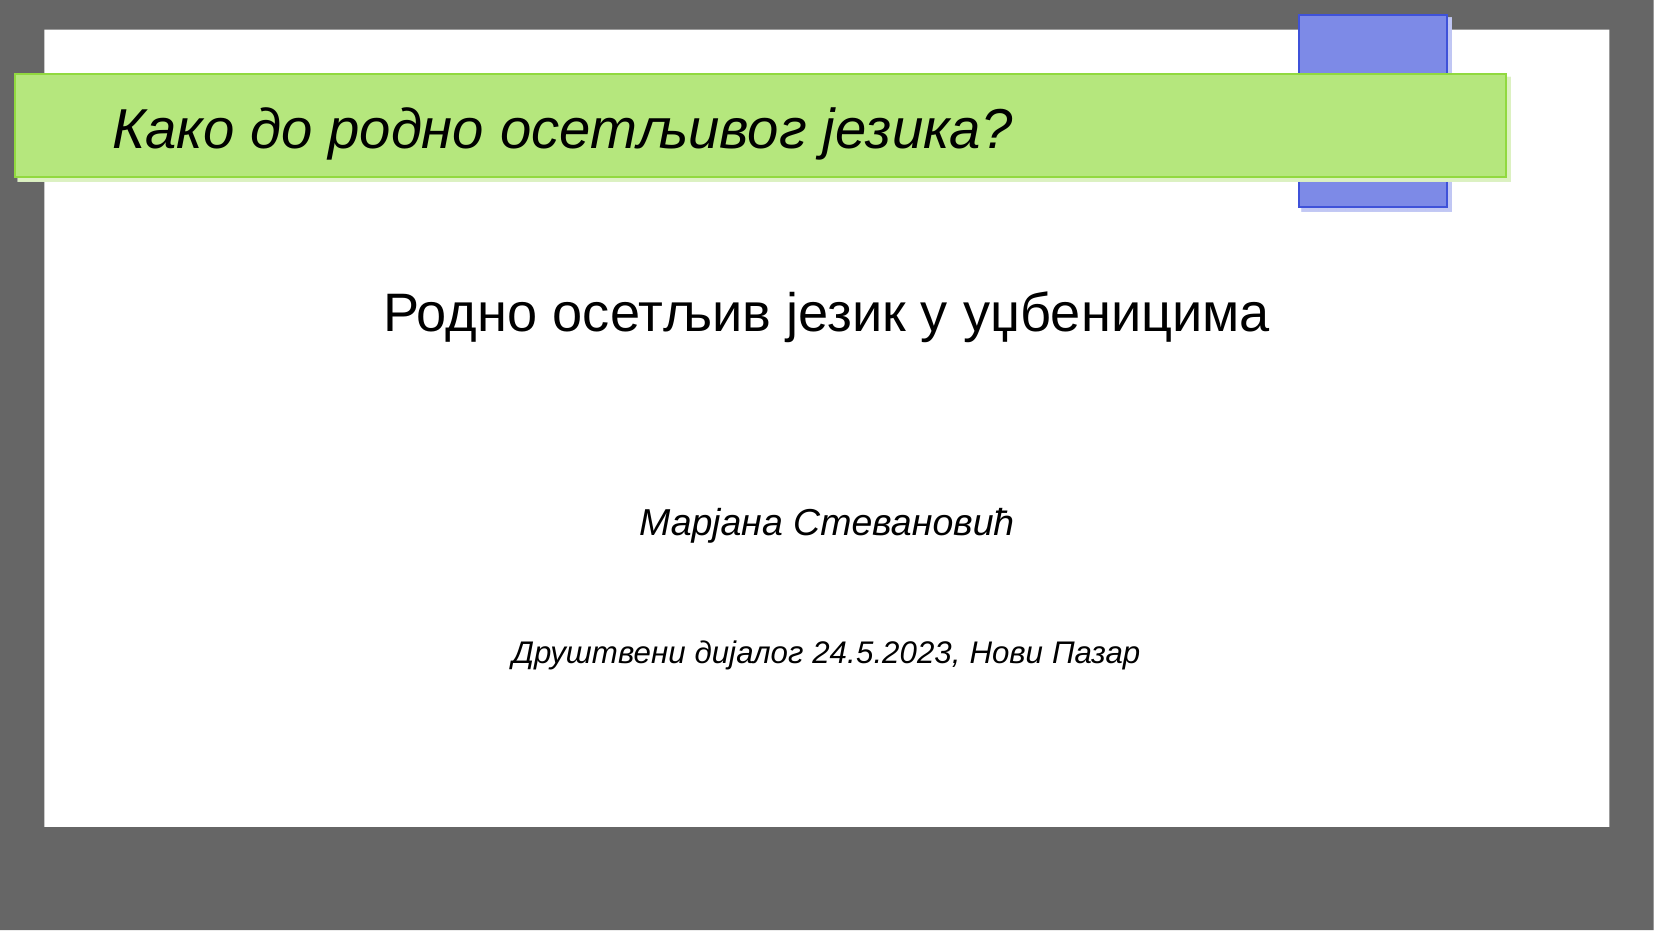

# Како до родно осетљивог језика?
Родно осетљив језик у уџбеницима
Марјана Стевановић
Друштвени дијалог 24.5.2023, Нови Пазар